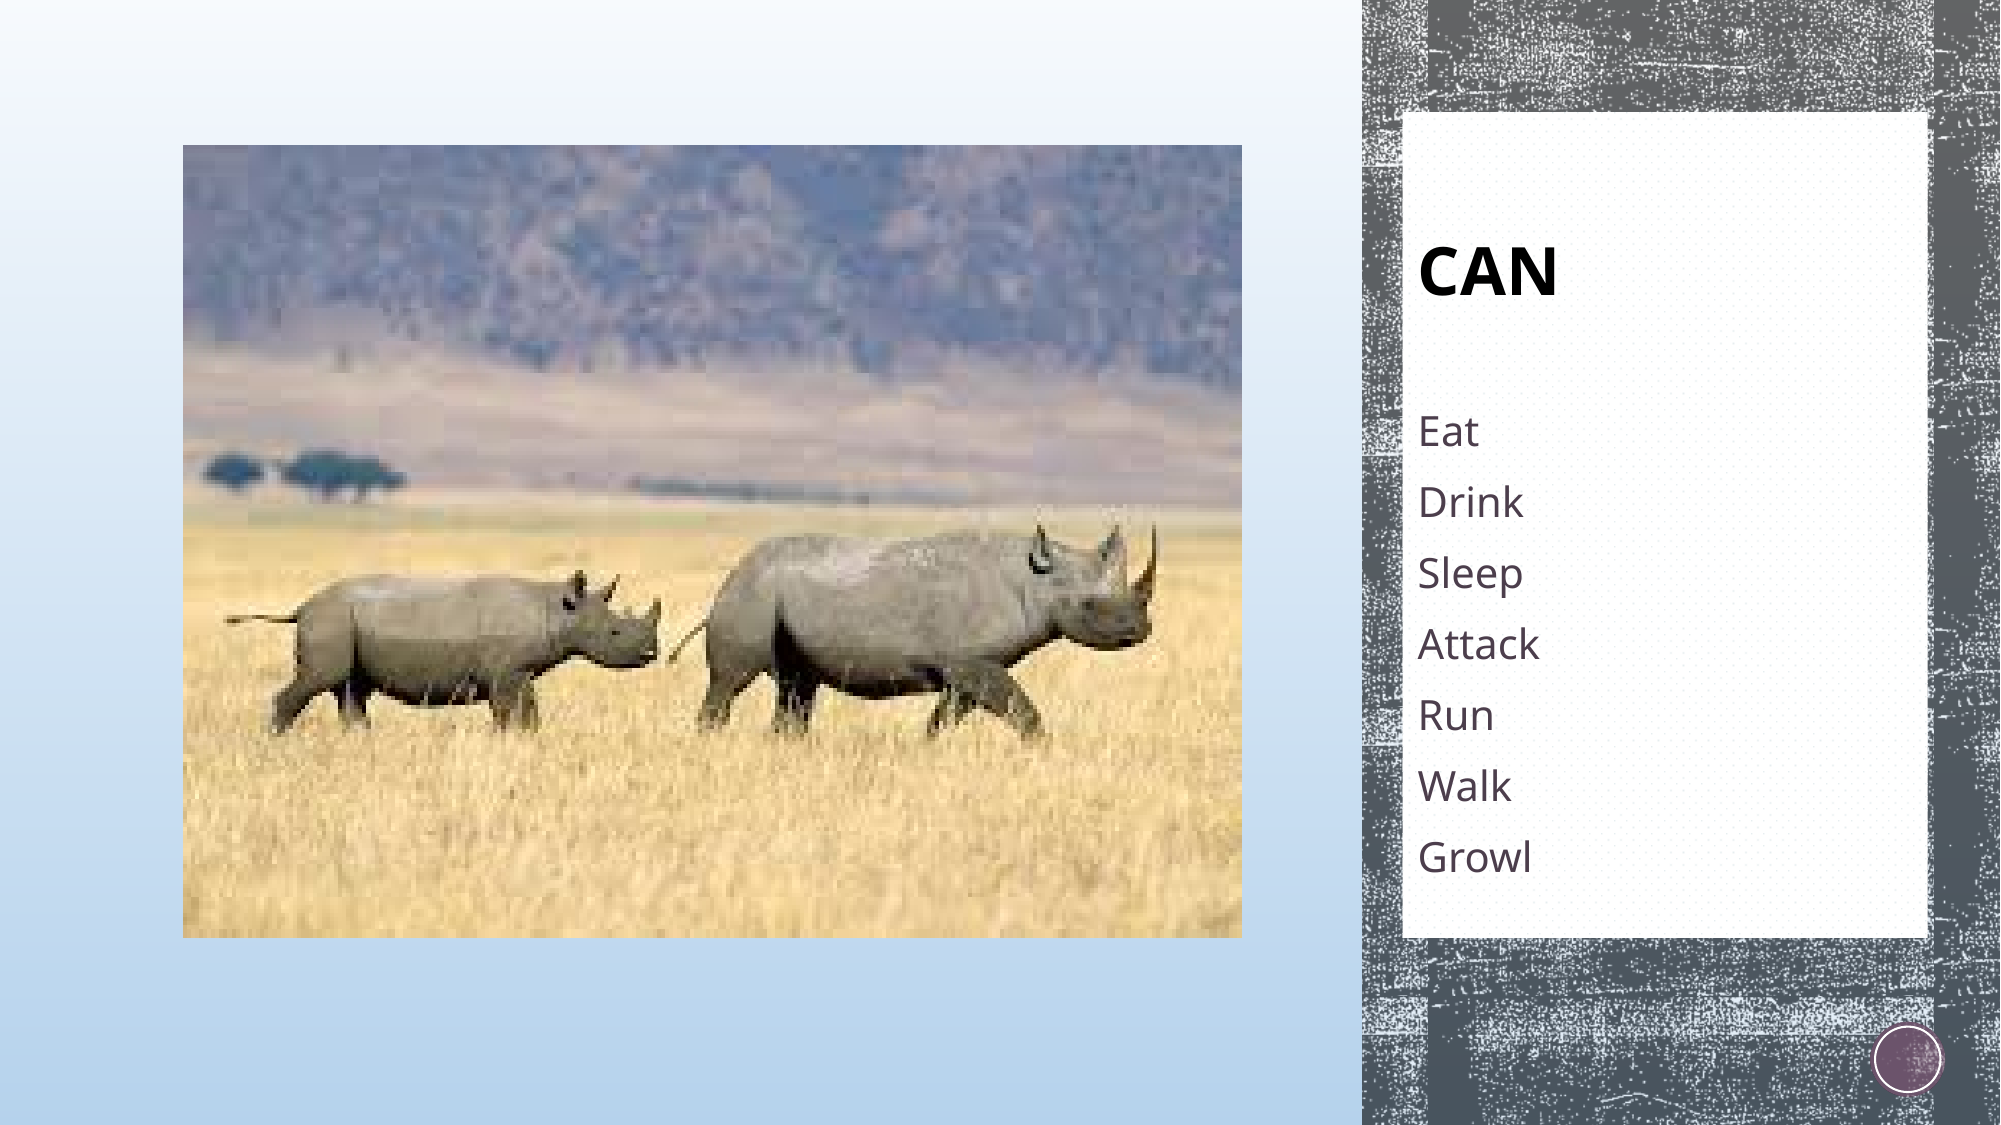

# CAN
Eat
Drink
Sleep
Attack
Run
Walk
Growl